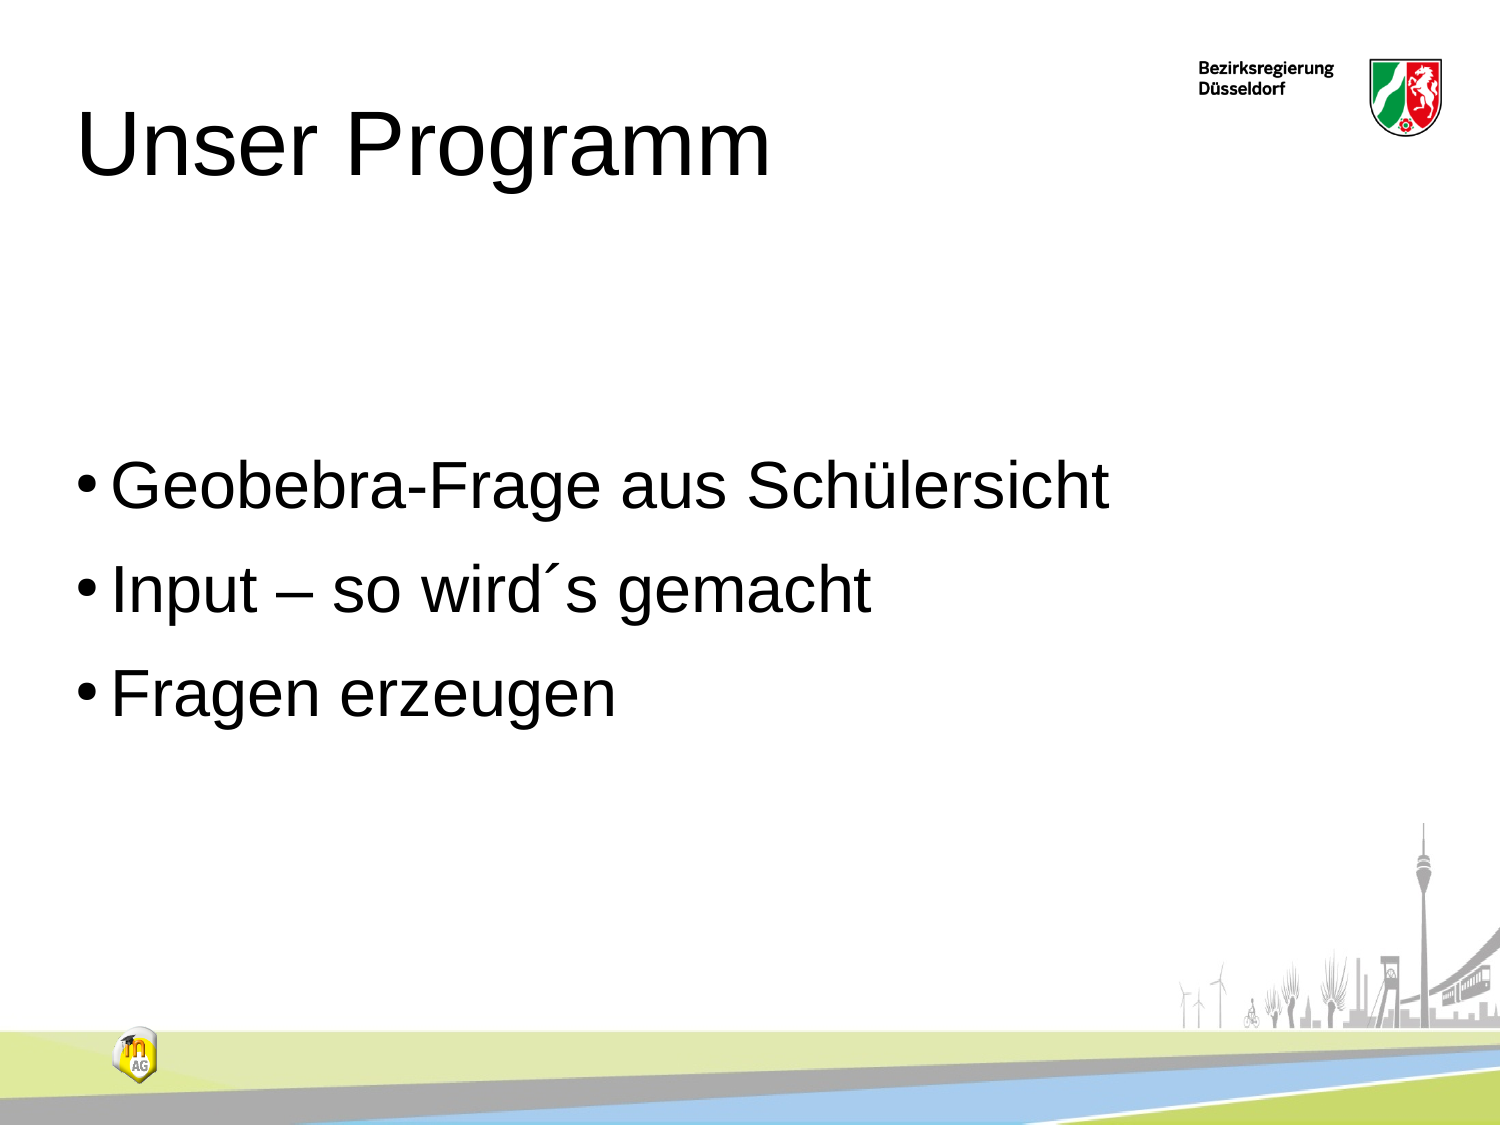

# Unser Programm
Geobebra-Frage aus Schülersicht
Input – so wird´s gemacht
Fragen erzeugen